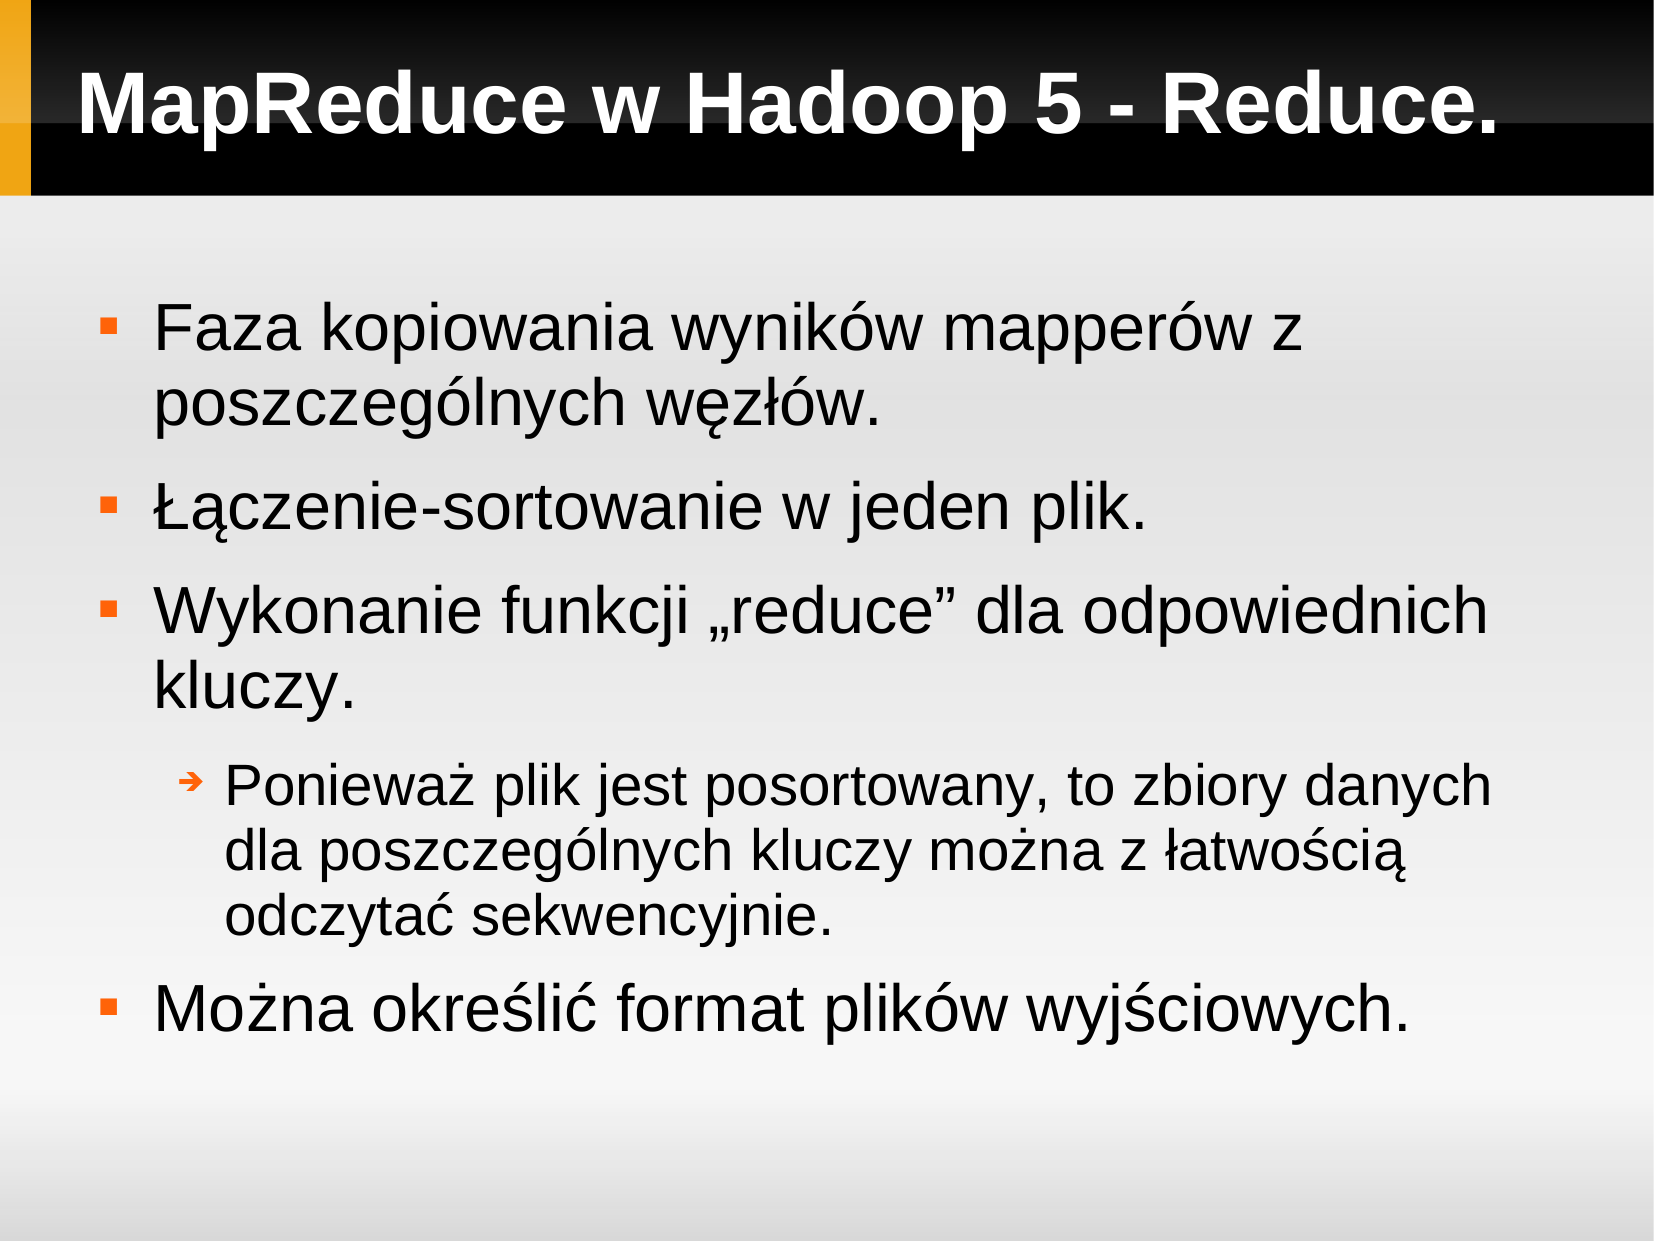

# MapReduce w Hadoop 5 - Reduce.
Faza kopiowania wyników mapperów z poszczególnych węzłów.
Łączenie-sortowanie w jeden plik.
Wykonanie funkcji „reduce” dla odpowiednich kluczy.
Ponieważ plik jest posortowany, to zbiory danych dla poszczególnych kluczy można z łatwością odczytać sekwencyjnie.
Można określić format plików wyjściowych.